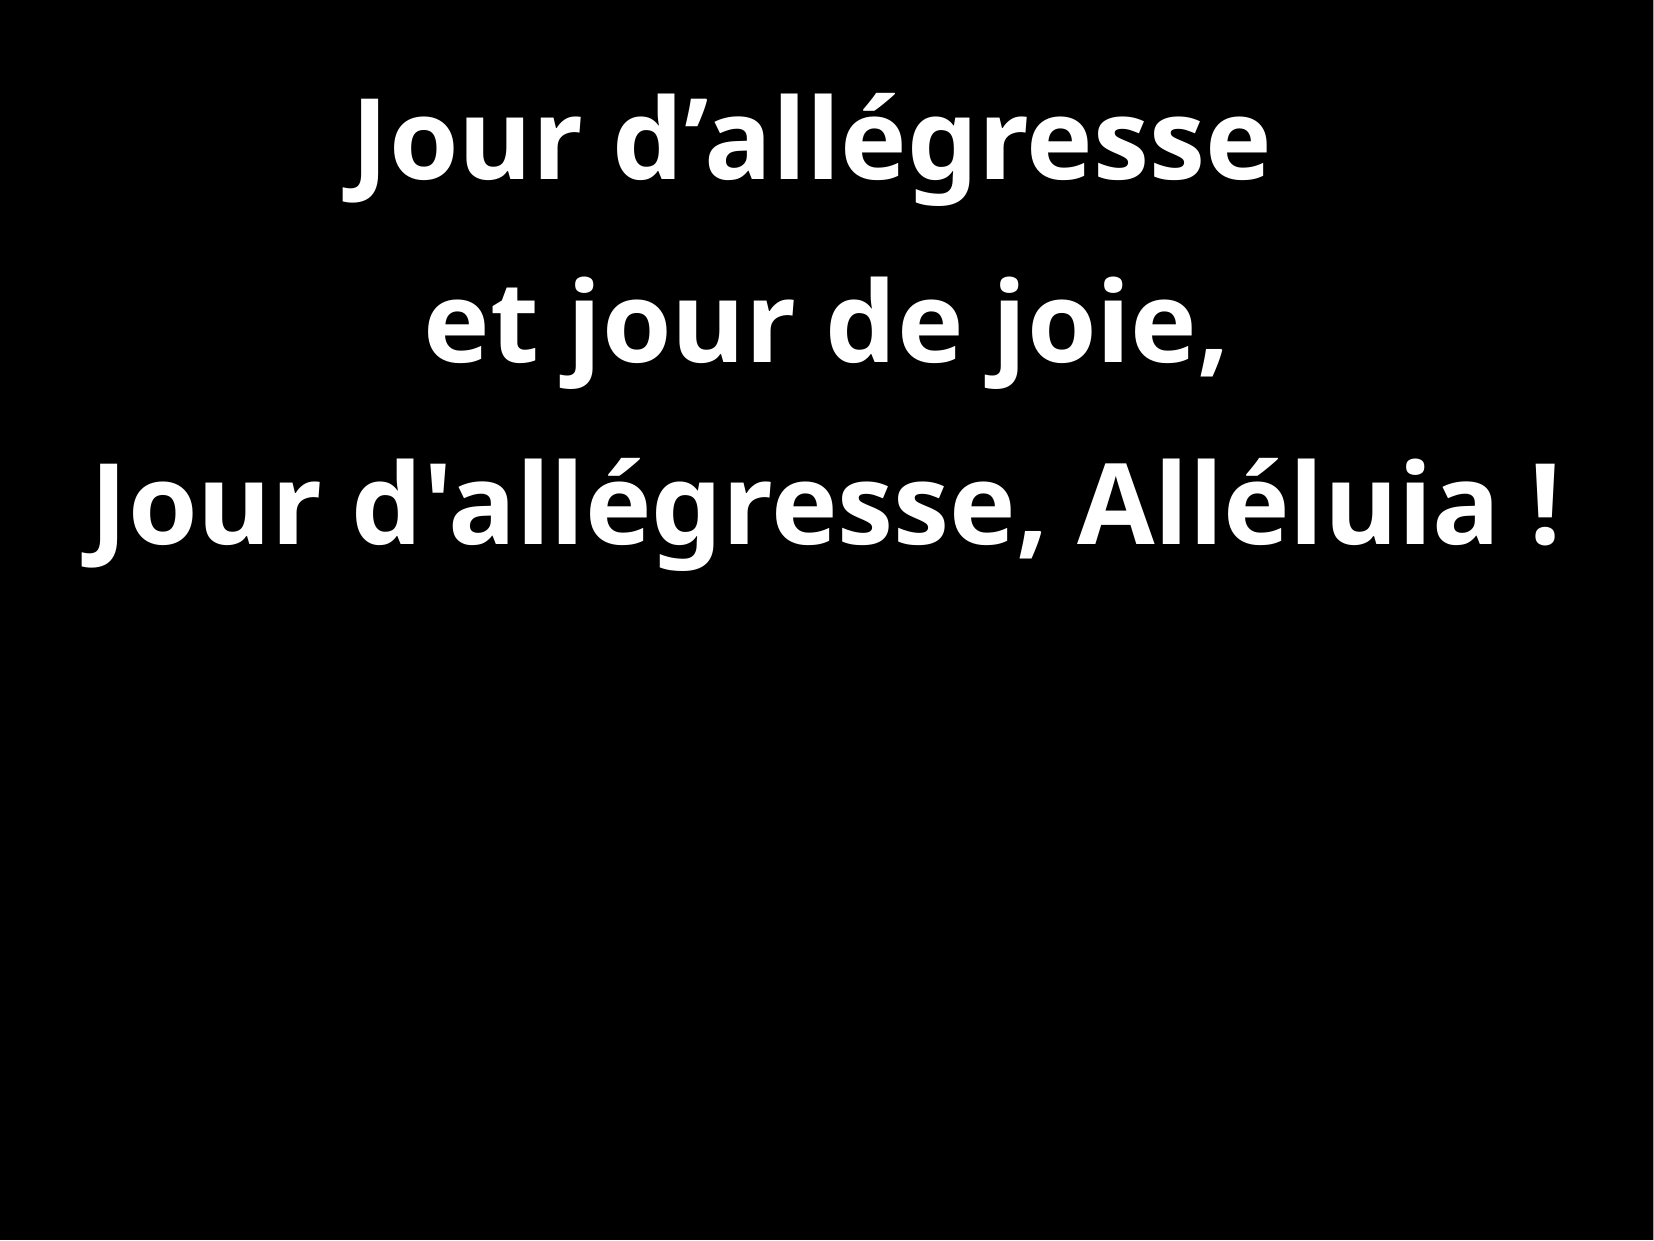

# Jour d’allégresse
et jour de joie,
Jour d'allégresse, Alléluia !